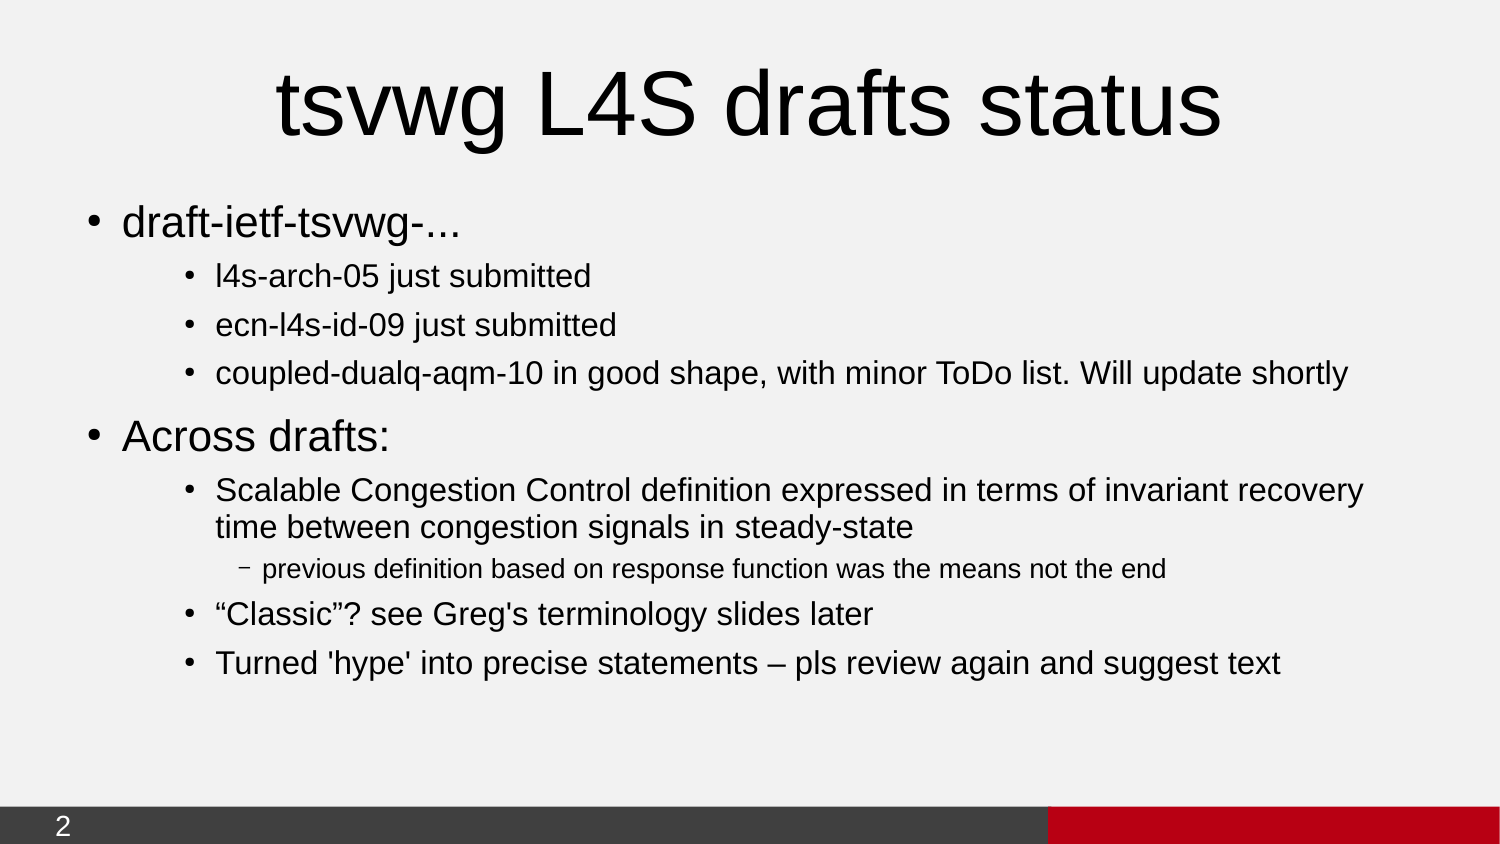

# tsvwg L4S drafts status
draft-ietf-tsvwg-...
l4s-arch-05 just submitted
ecn-l4s-id-09 just submitted
coupled-dualq-aqm-10 in good shape, with minor ToDo list. Will update shortly
Across drafts:
Scalable Congestion Control definition expressed in terms of invariant recovery time between congestion signals in steady-state
previous definition based on response function was the means not the end
“Classic”? see Greg's terminology slides later
Turned 'hype' into precise statements – pls review again and suggest text
2